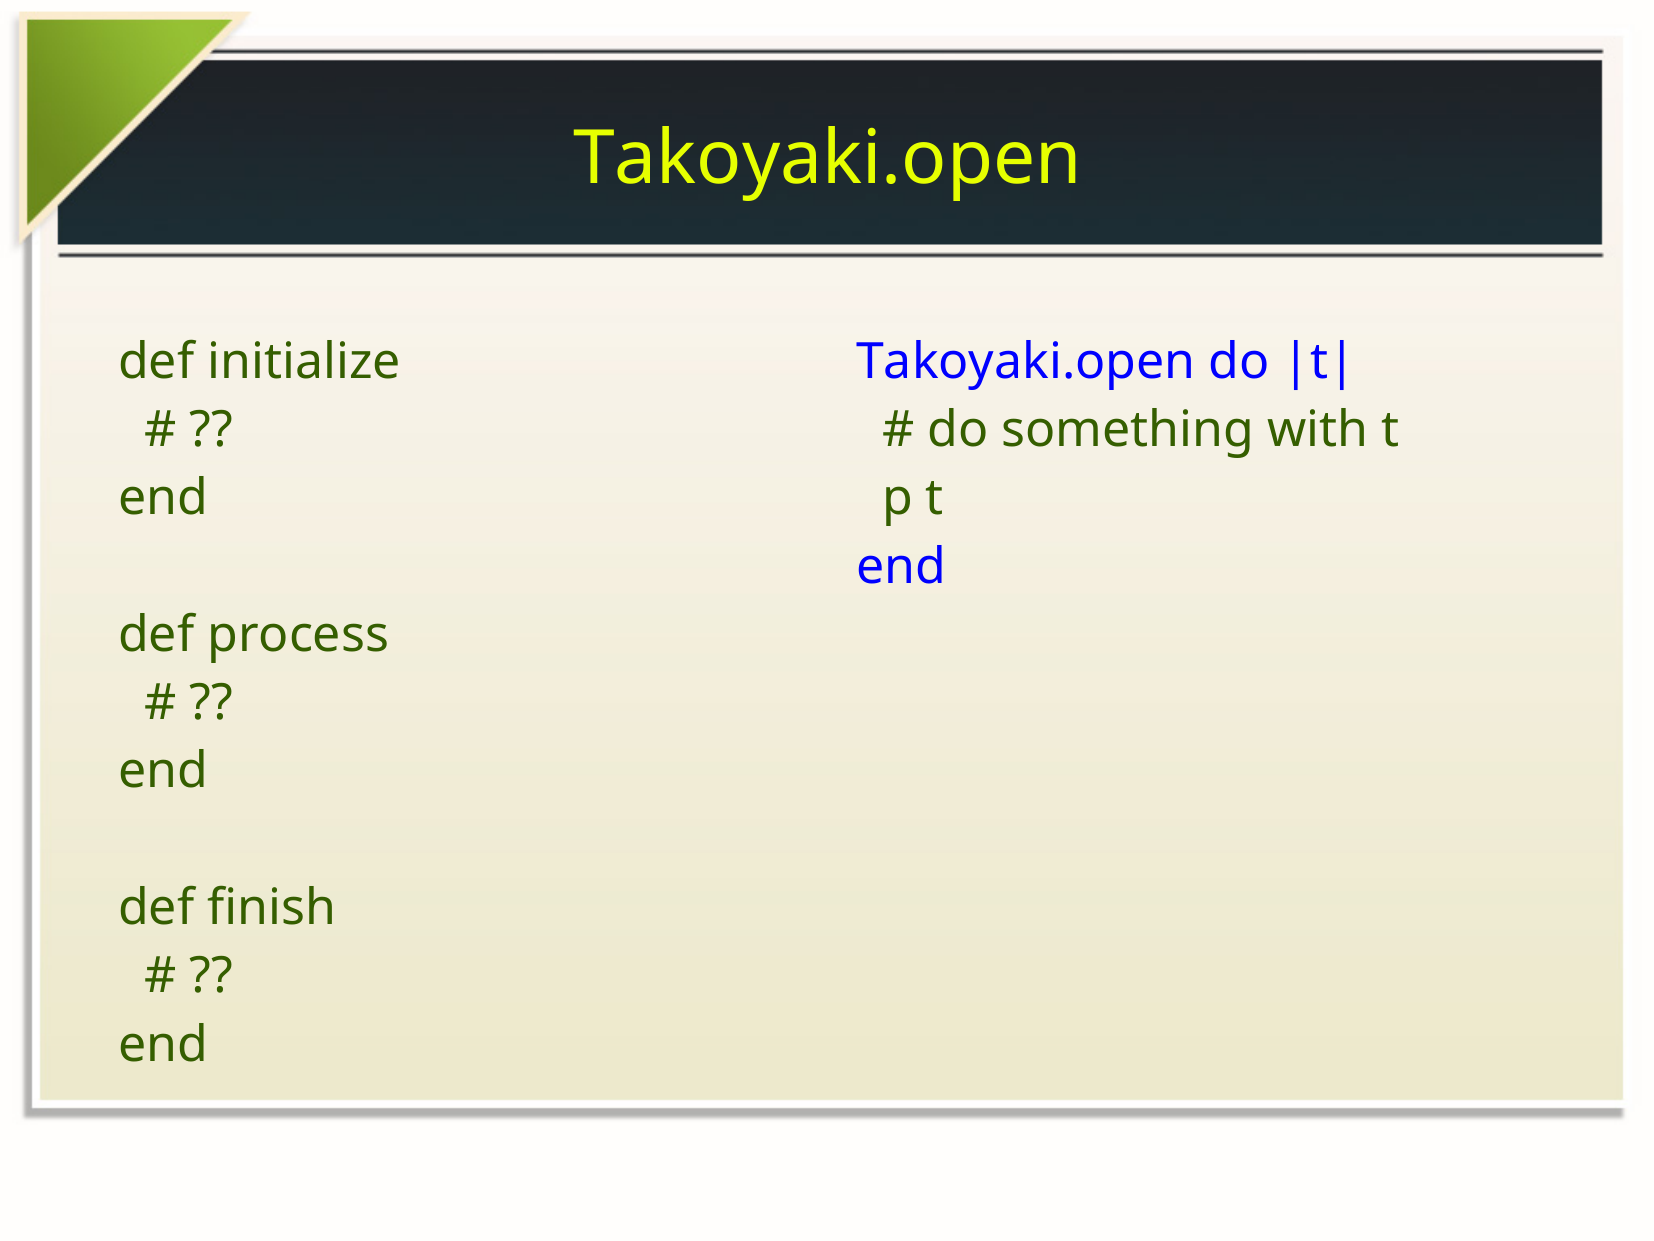

# Takoyaki.open
def initialize
 # ??
end
def process
 # ??
end
def finish
 # ??
end
Takoyaki.open do |t|
 # do something with t
 p t
end